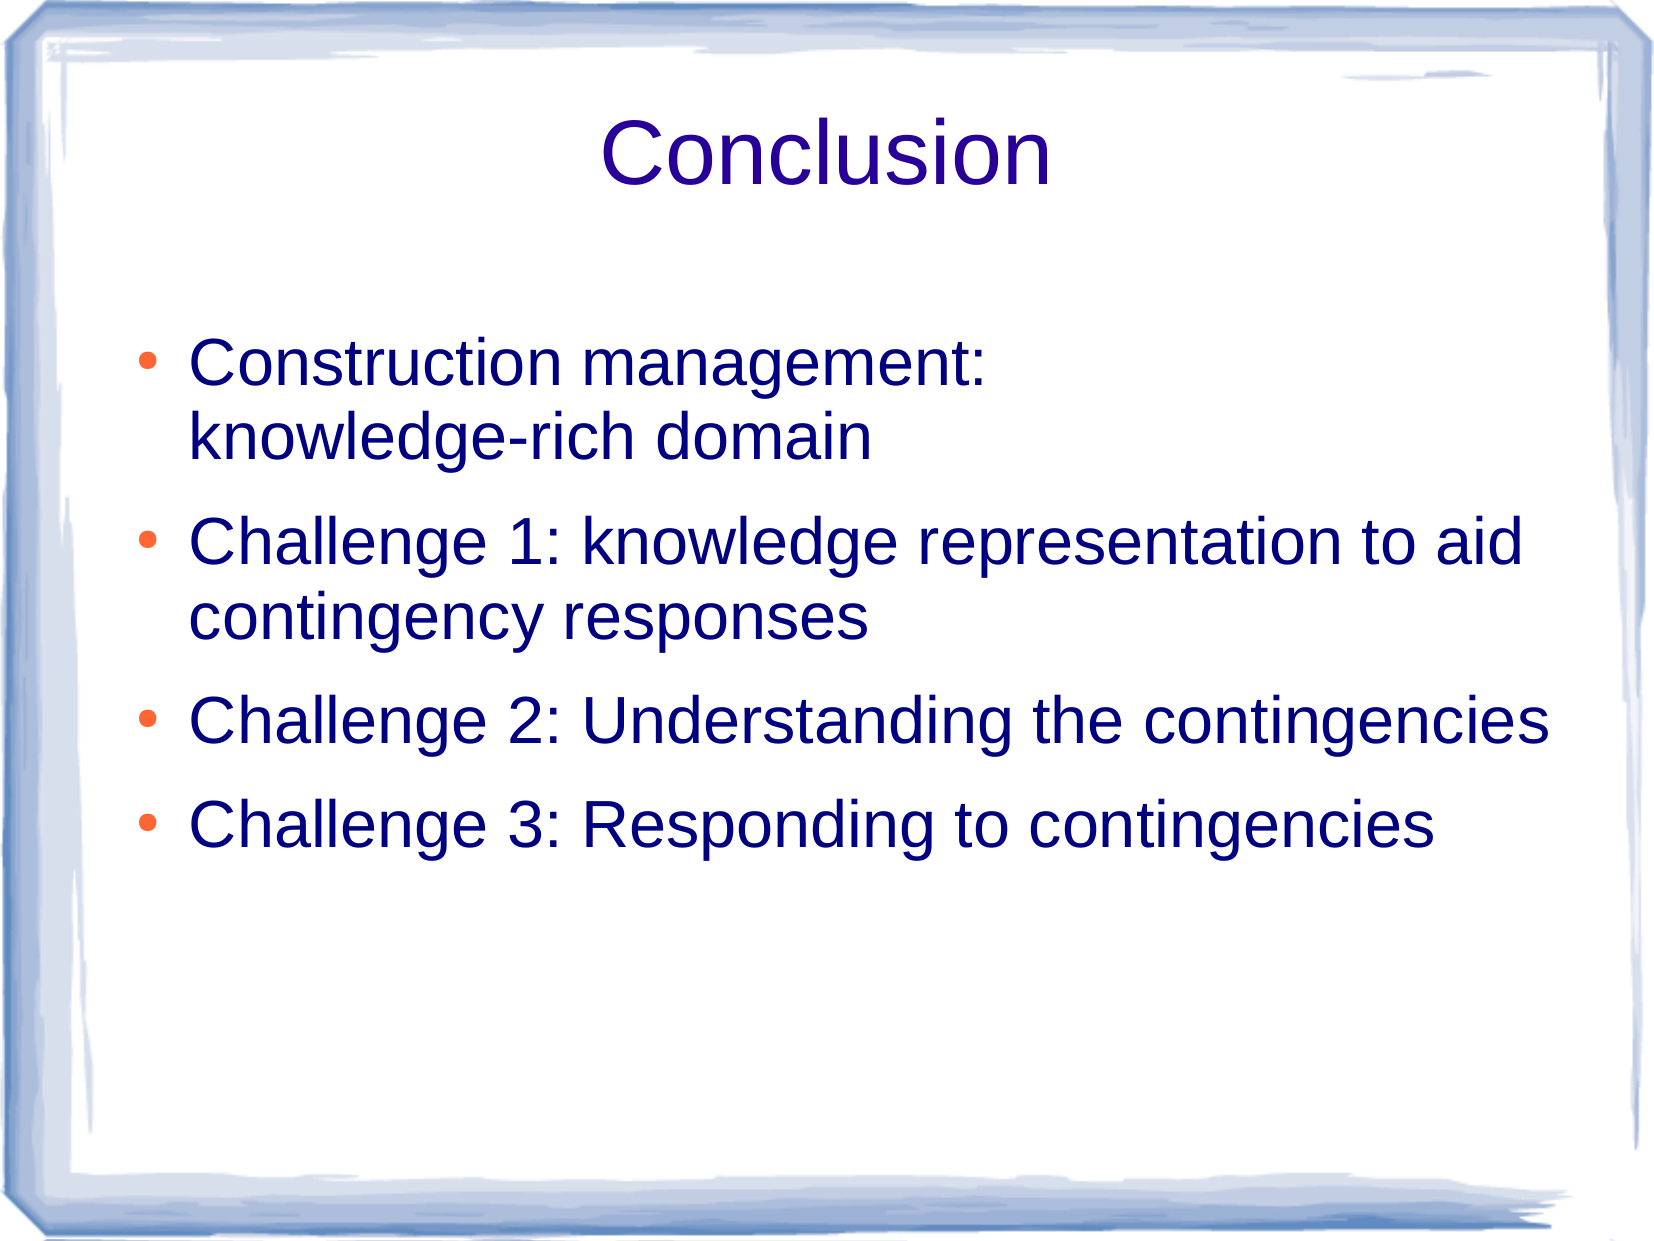

# Conclusion
Construction management:
knowledge-rich domain
Challenge 1: knowledge representation to aid contingency responses
Challenge 2: Understanding the contingencies
Challenge 3: Responding to contingencies